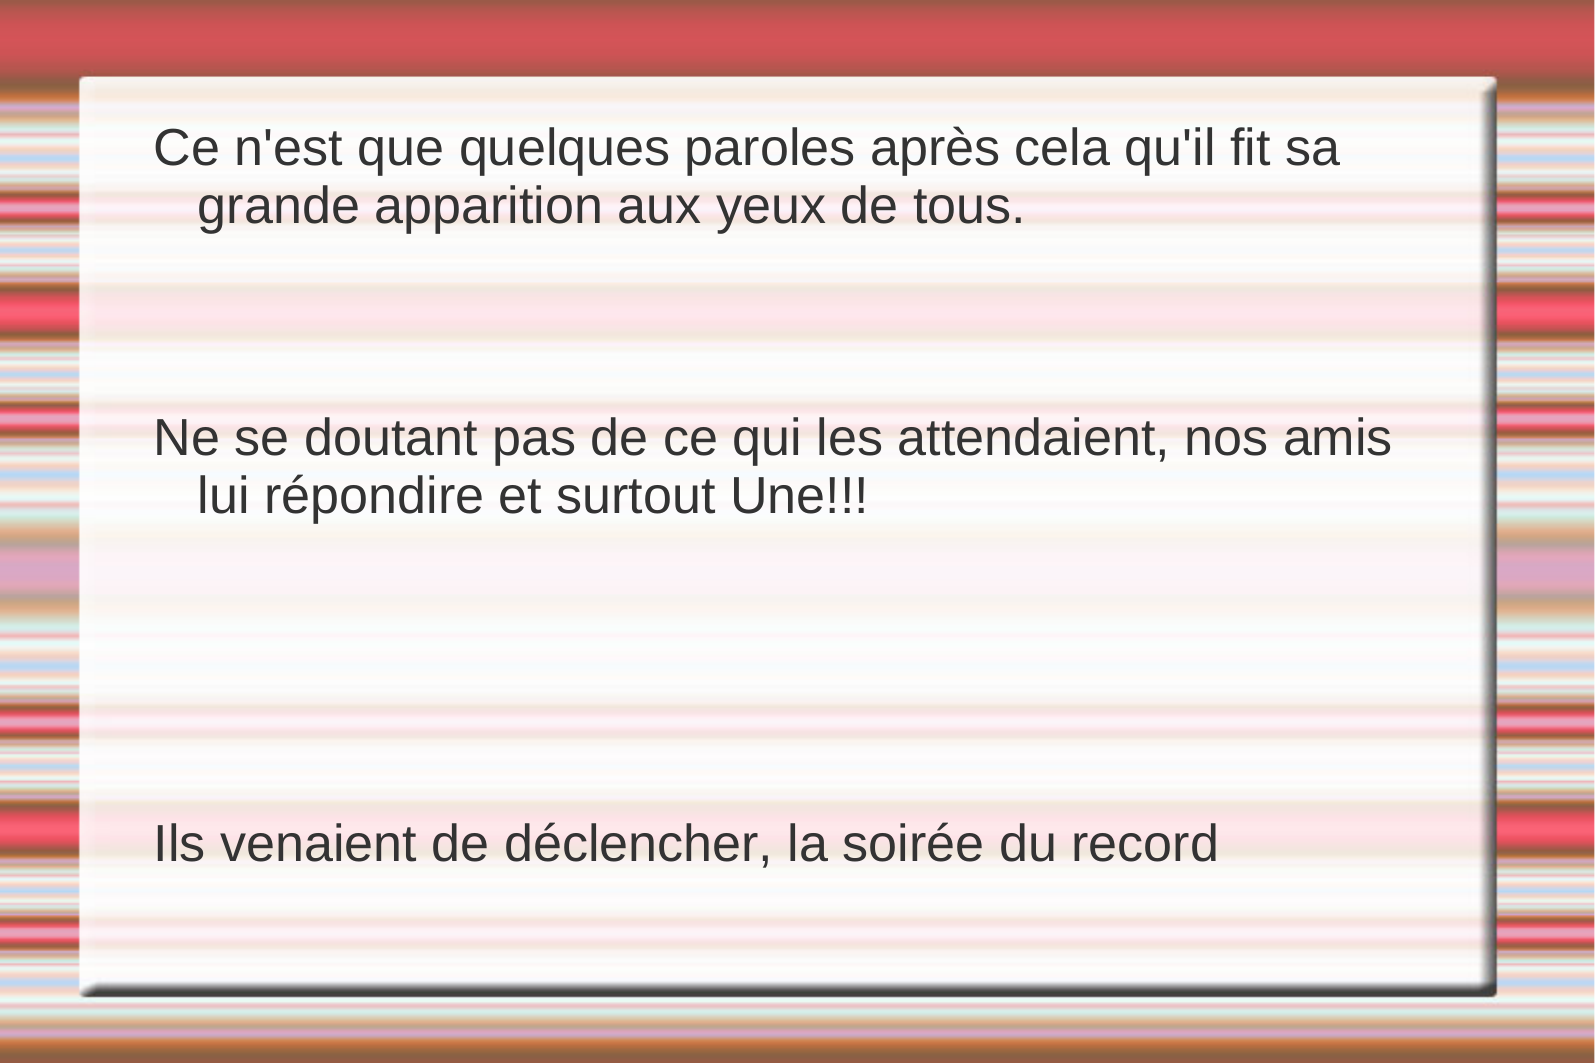

# Ce n'est que quelques paroles après cela qu'il fit sa grande apparition aux yeux de tous.
Ne se doutant pas de ce qui les attendaient, nos amis lui répondire et surtout Une!!!
Ils venaient de déclencher, la soirée du record